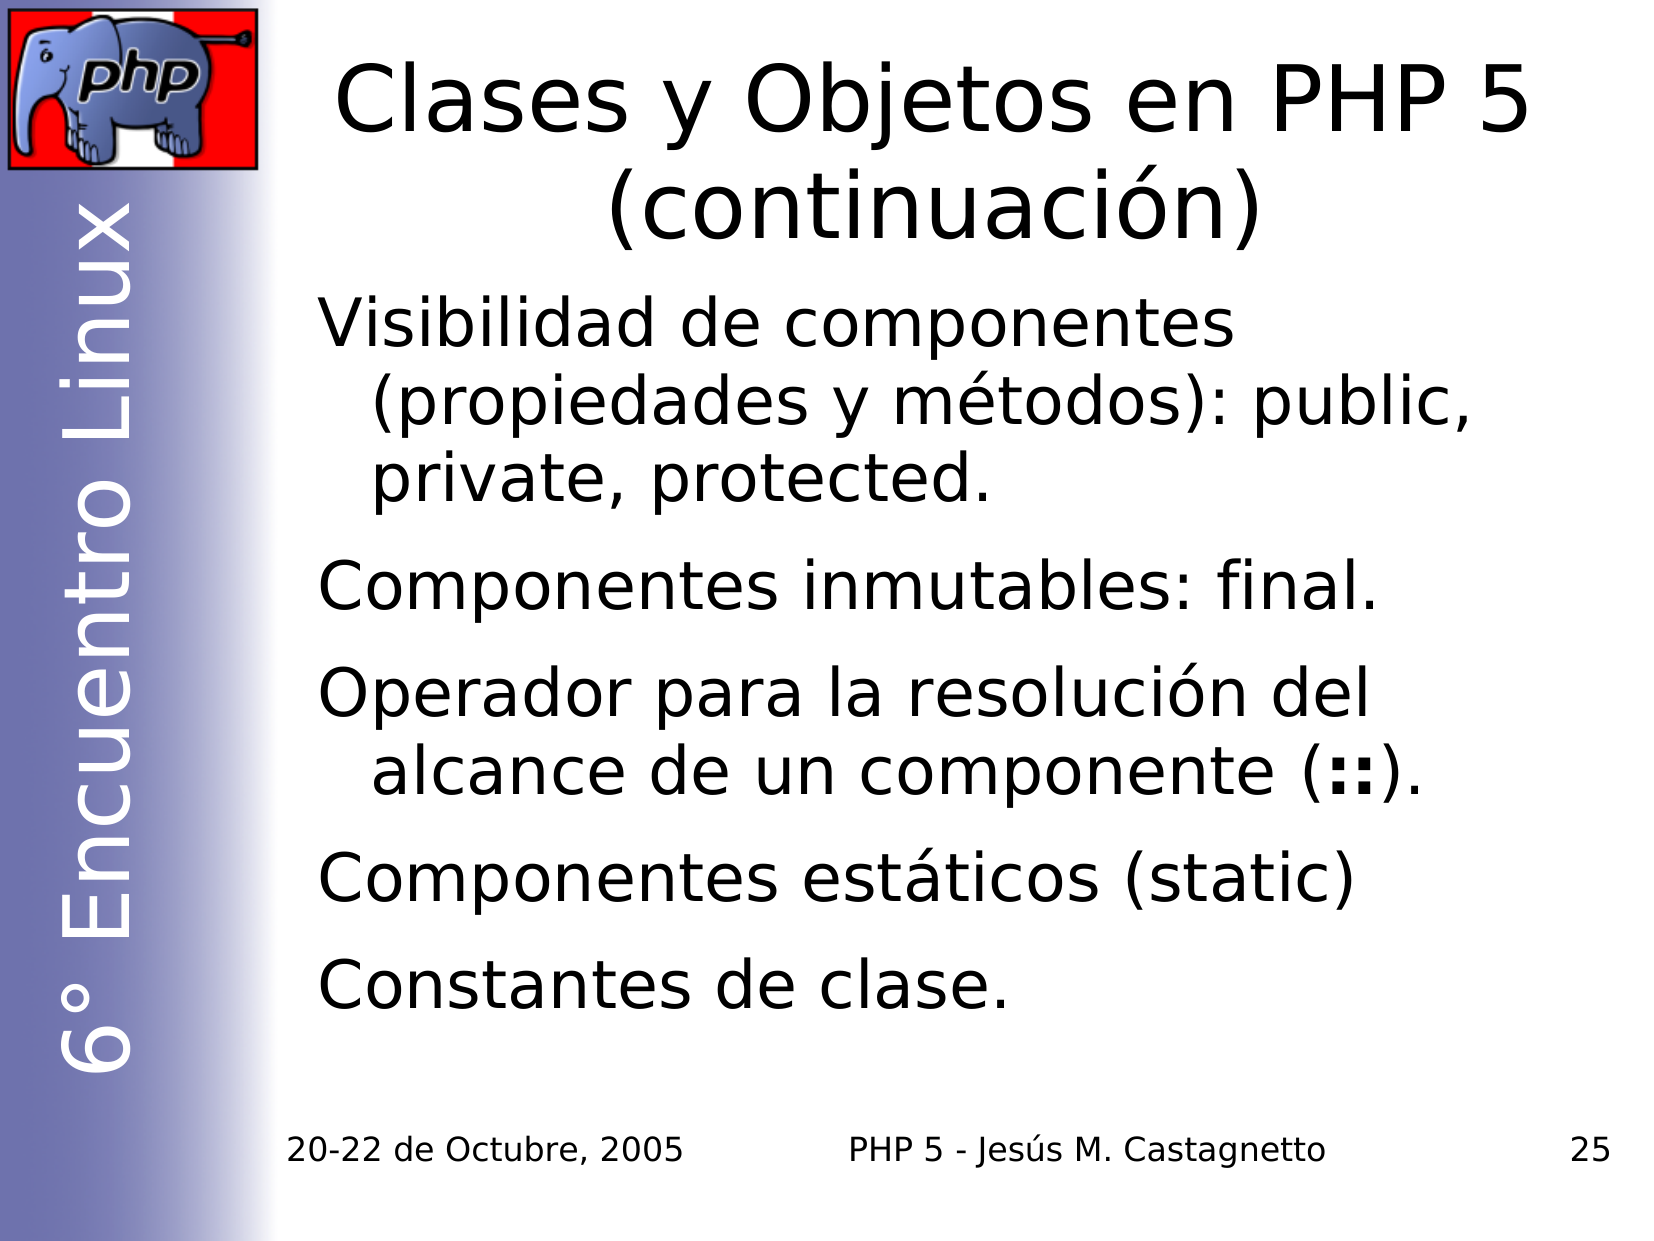

# Clases y Objetos en PHP 5 (continuación)
Visibilidad de componentes (propiedades y métodos): public, private, protected.
Componentes inmutables: final.
Operador para la resolución del alcance de un componente (::).
Componentes estáticos (static)
Constantes de clase.
20-22 de Octubre, 2005
PHP 5 - Jesús M. Castagnetto
25